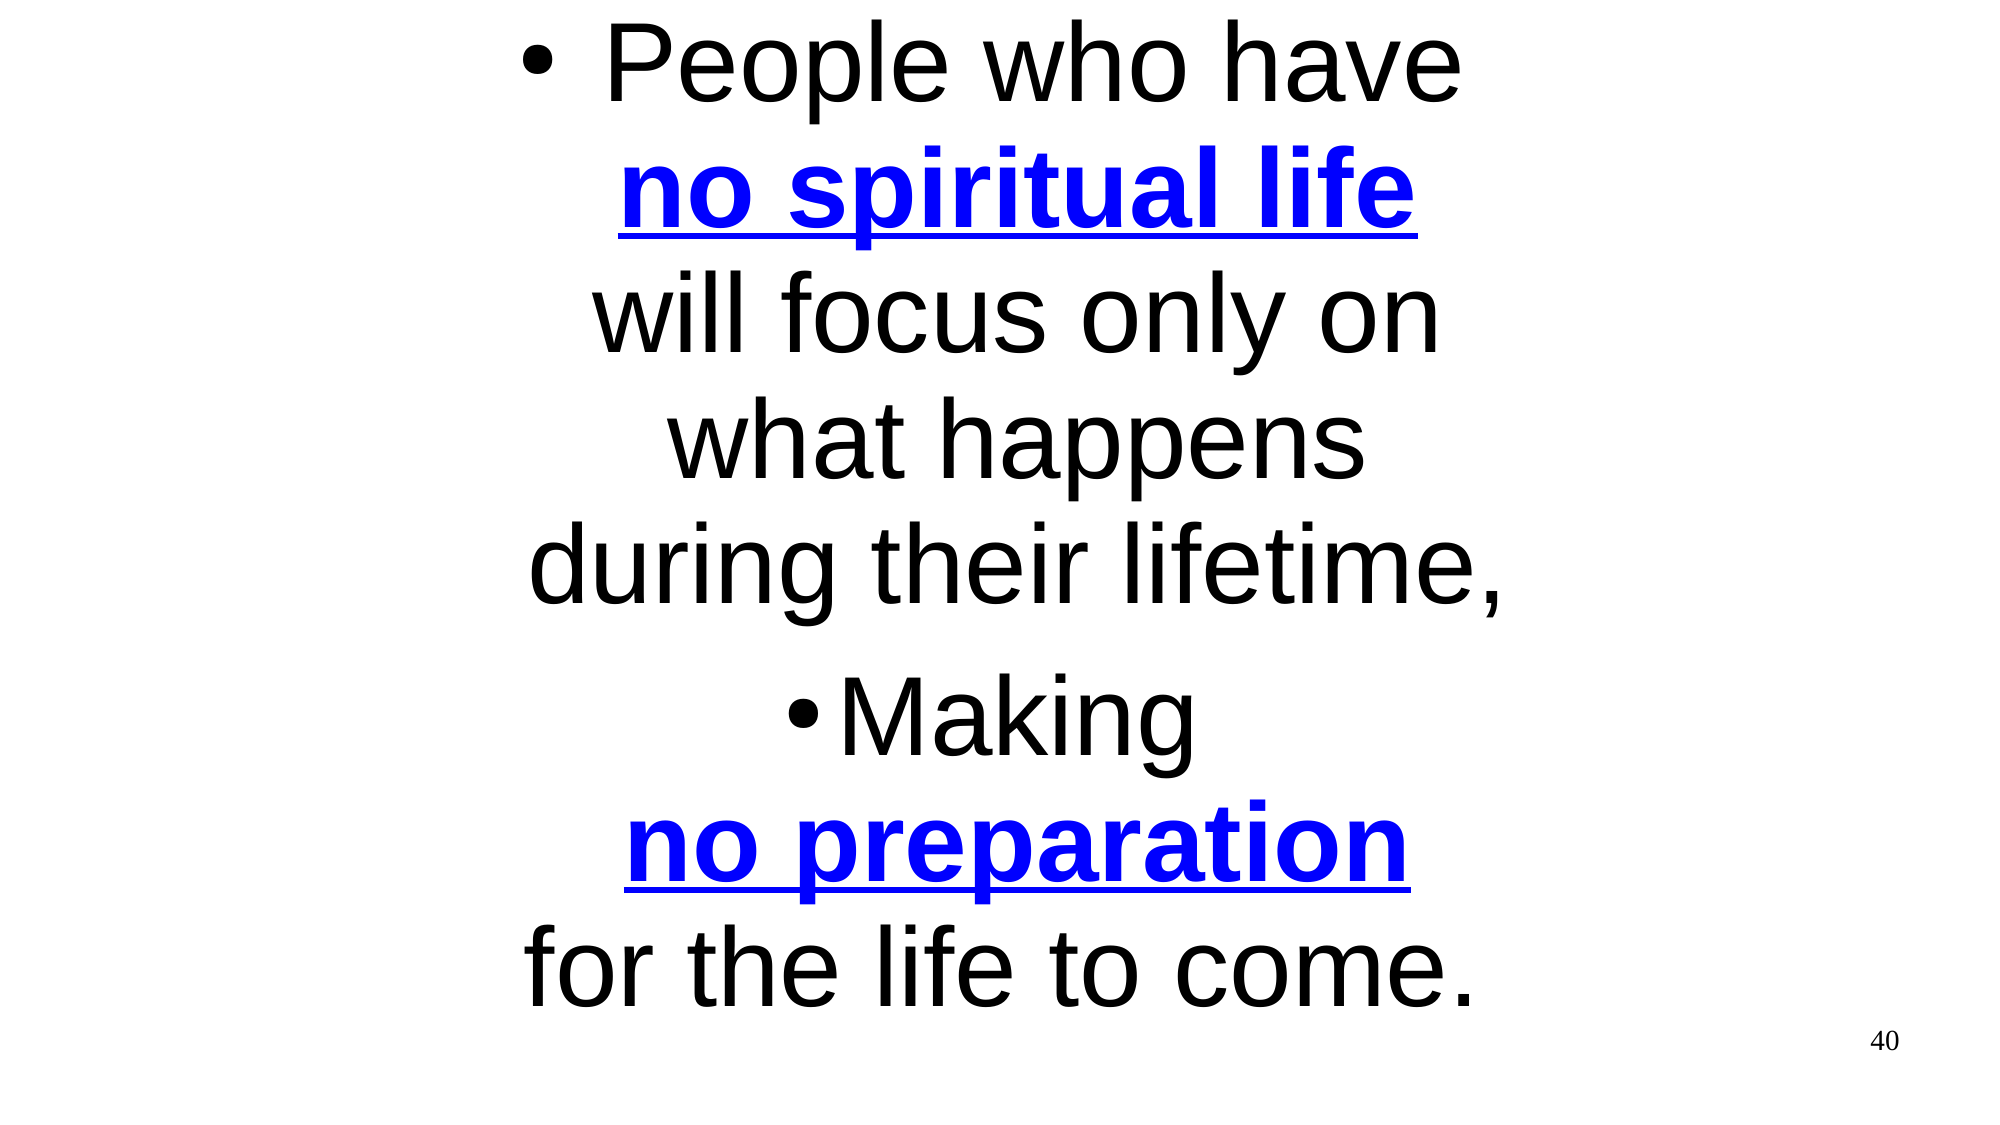

# People who have no spiritual life will focus only on what happens during their lifetime,
Making
no preparation
for the life to come.
40